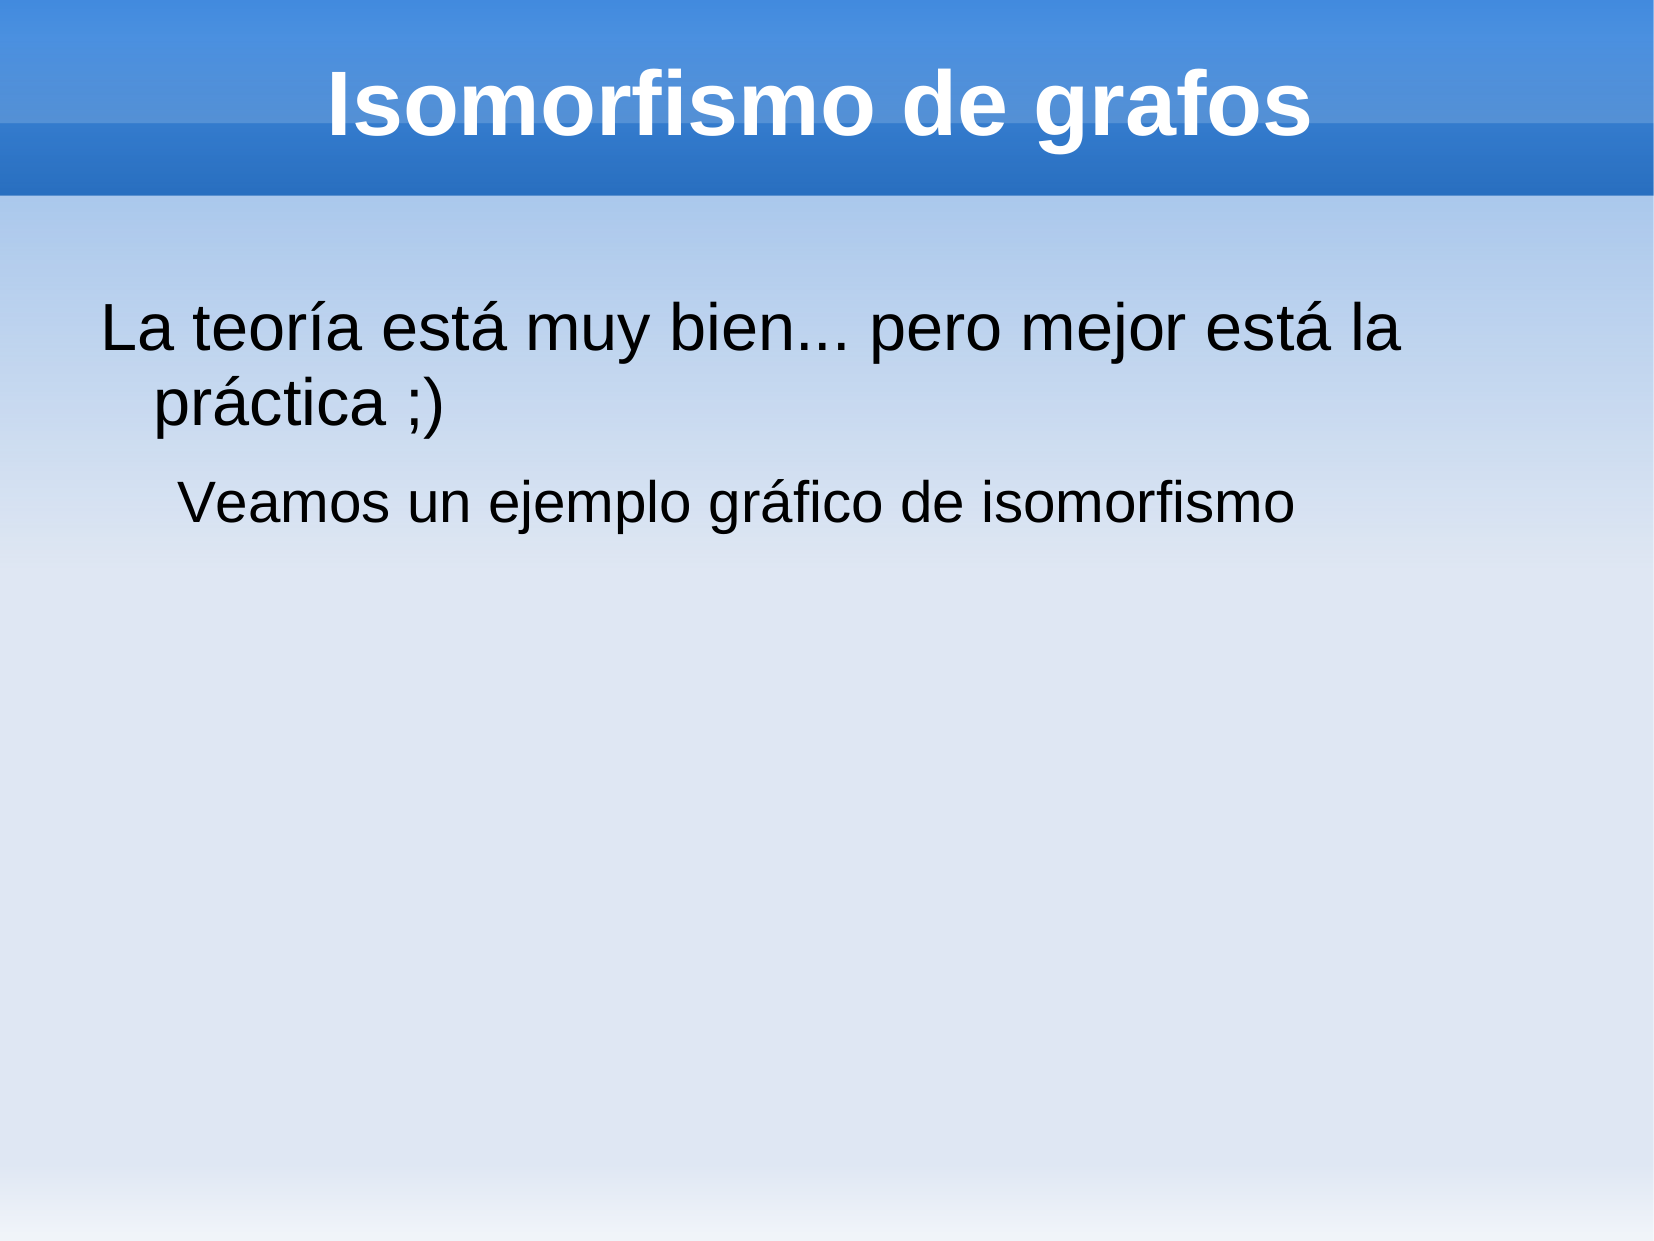

# Isomorfismo de grafos
La teoría está muy bien... pero mejor está la práctica ;)
Veamos un ejemplo gráfico de isomorfismo